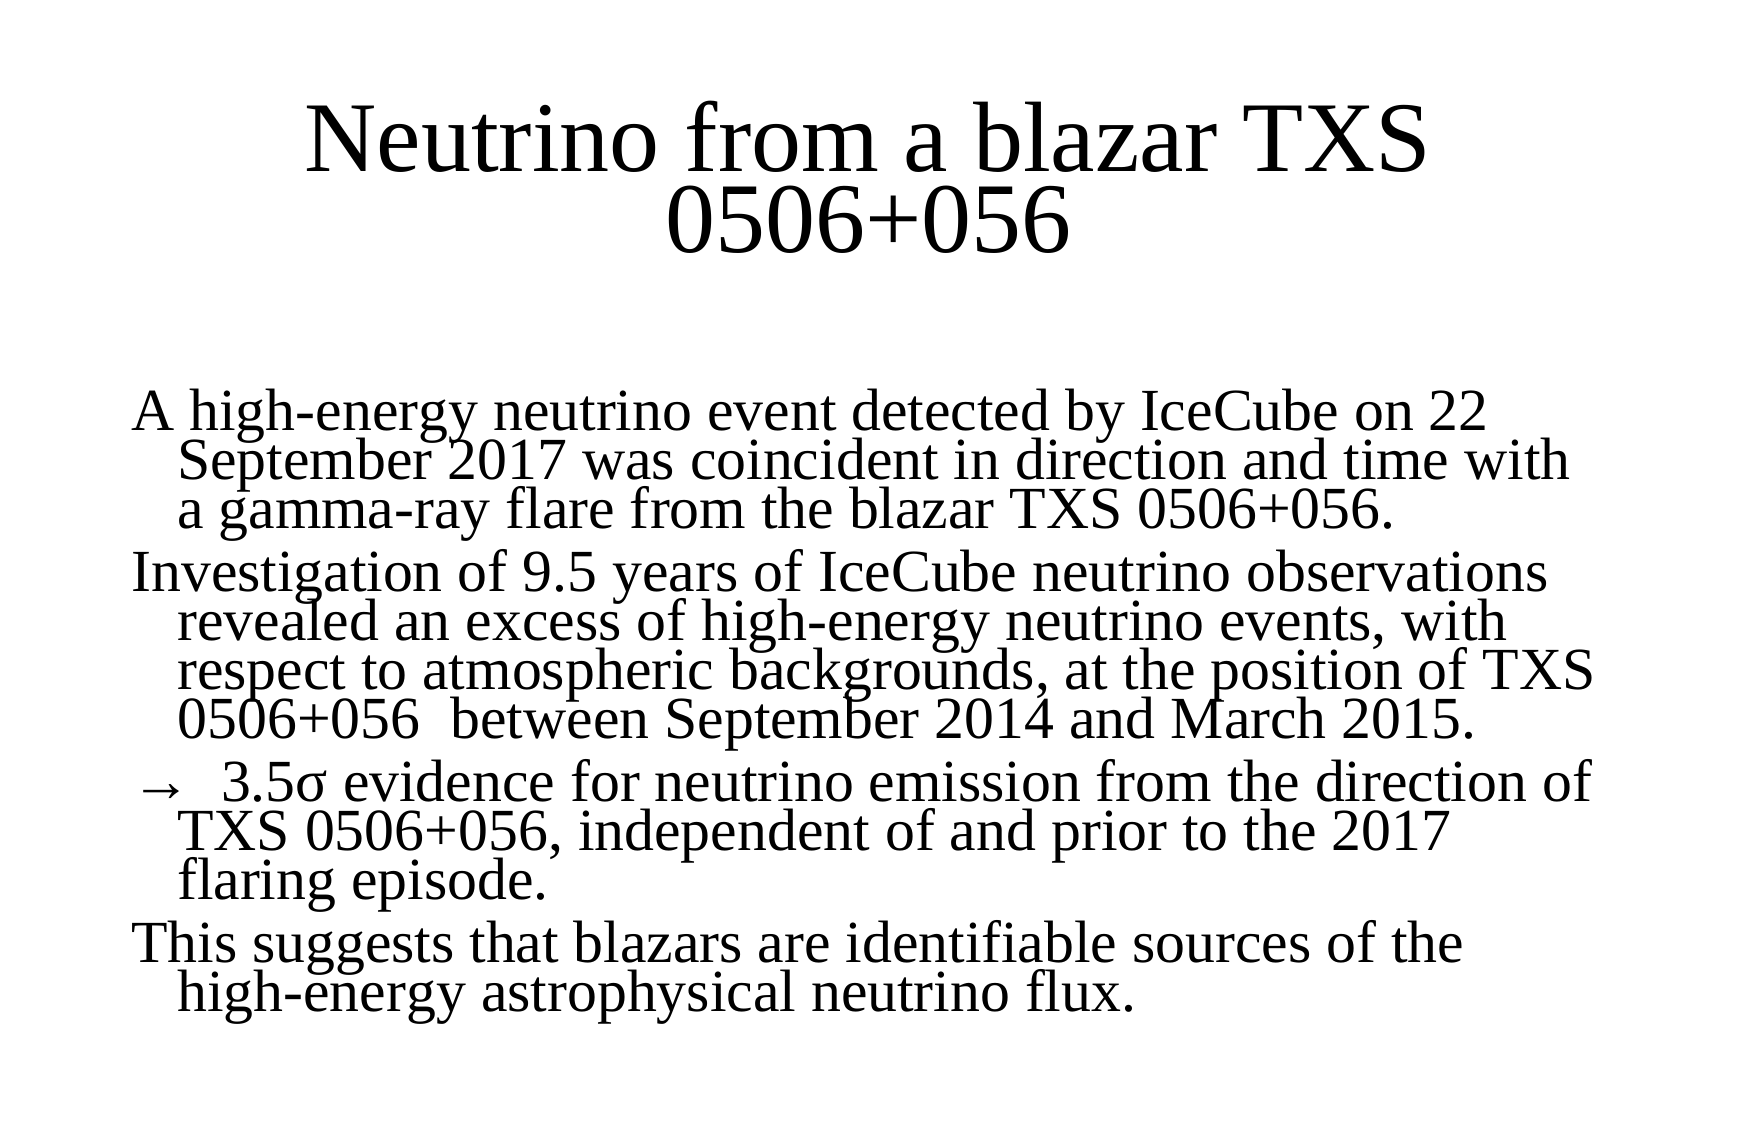

# Neutrino from a blazar TXS 0506+056
A high-energy neutrino event detected by IceCube on 22 September 2017 was coincident in direction and time with a gamma-ray flare from the blazar TXS 0506+056.
Investigation of 9.5 years of IceCube neutrino observations revealed an excess of high-energy neutrino events, with respect to atmospheric backgrounds, at the position of TXS 0506+056 between September 2014 and March 2015.
→ 3.5σ evidence for neutrino emission from the direction of TXS 0506+056, independent of and prior to the 2017 flaring episode.
This suggests that blazars are identifiable sources of the high-energy astrophysical neutrino flux.